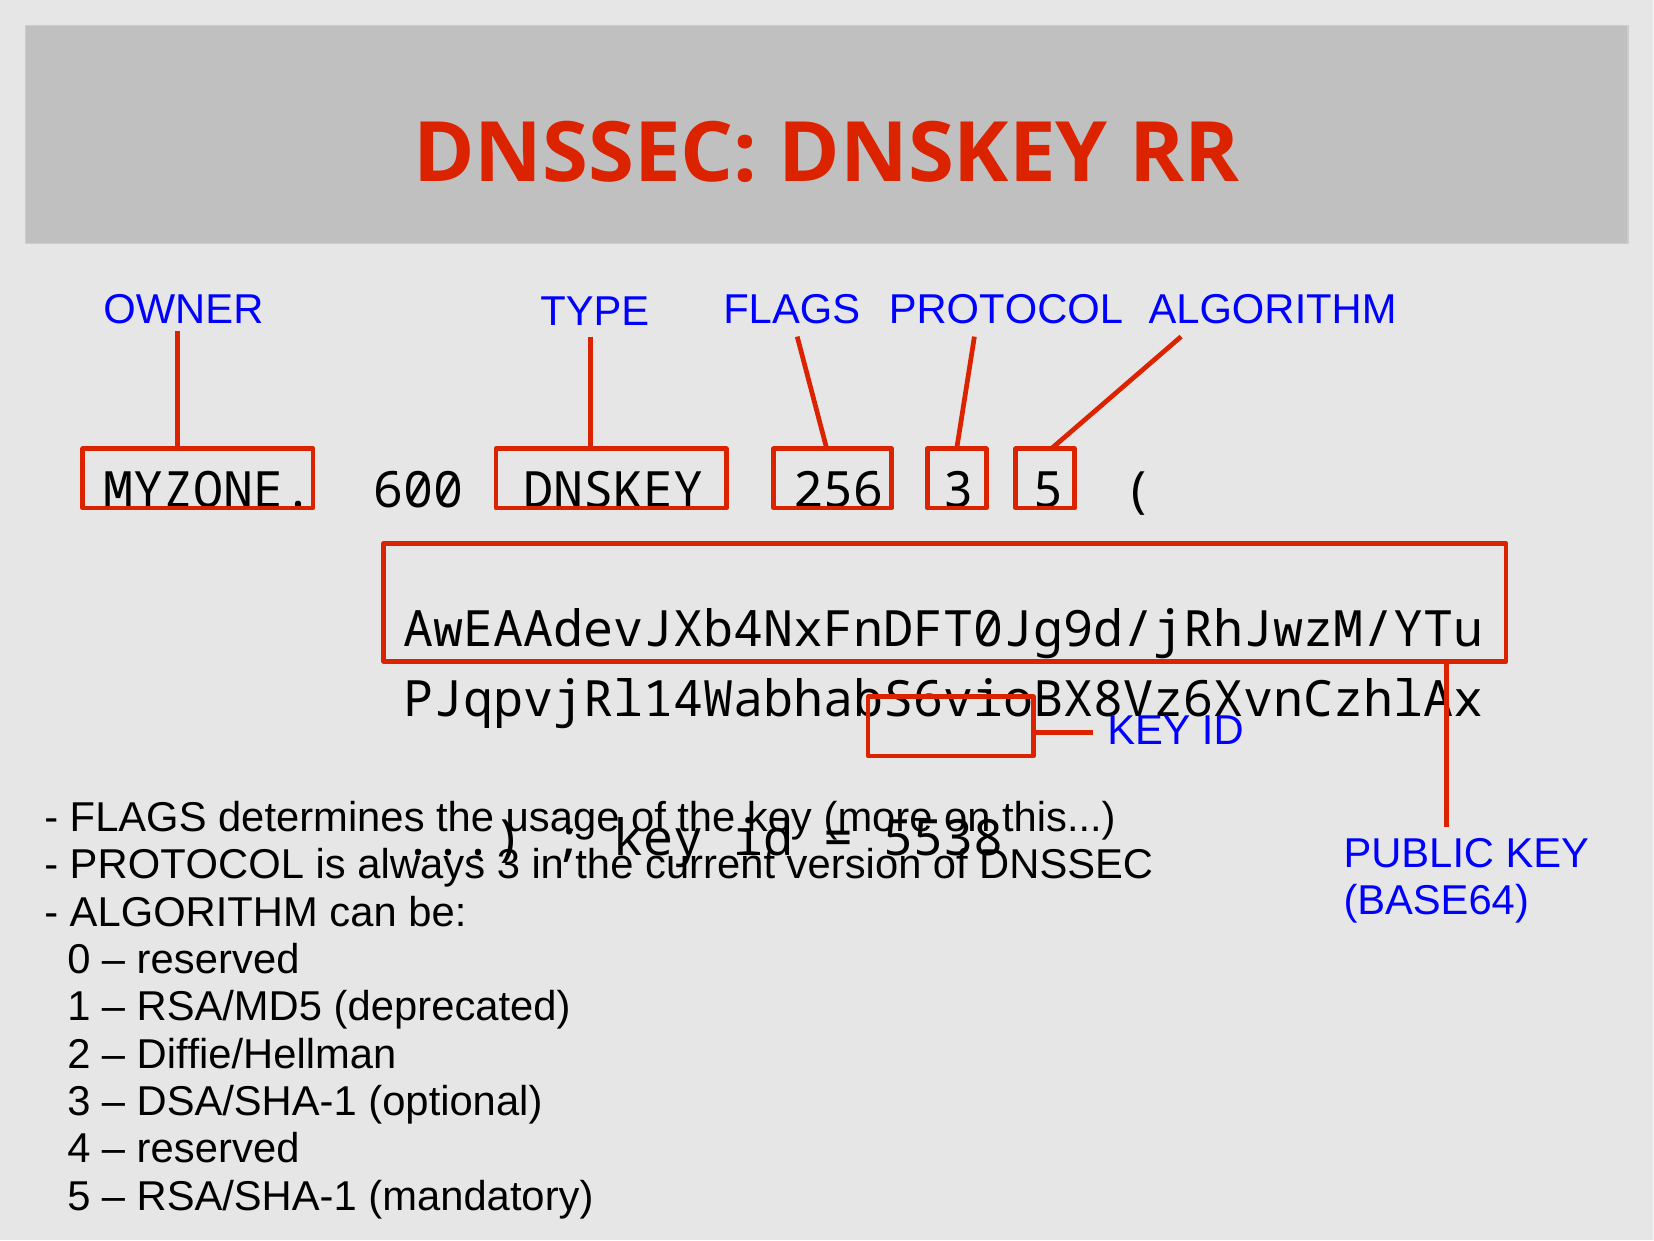

# DNSSEC: DNSKEY RR
OWNER
FLAGS
PROTOCOL
ALGORITHM
TYPE
MYZONE. 600 DNSKEY 256 3 5 (
 AwEAAdevJXb4NxFnDFT0Jg9d/jRhJwzM/YTu
 PJqpvjRl14WabhabS6vioBX8Vz6XvnCzhlAx
 ...) ; key id = 5538
KEY ID
- FLAGS determines the usage of the key (more on this...)
- PROTOCOL is always 3 in the current version of DNSSEC
- ALGORITHM can be:
 0 – reserved
 1 – RSA/MD5 (deprecated)
 2 – Diffie/Hellman
 3 – DSA/SHA-1 (optional)
 4 – reserved
 5 – RSA/SHA-1 (mandatory)
PUBLIC KEY
(BASE64)